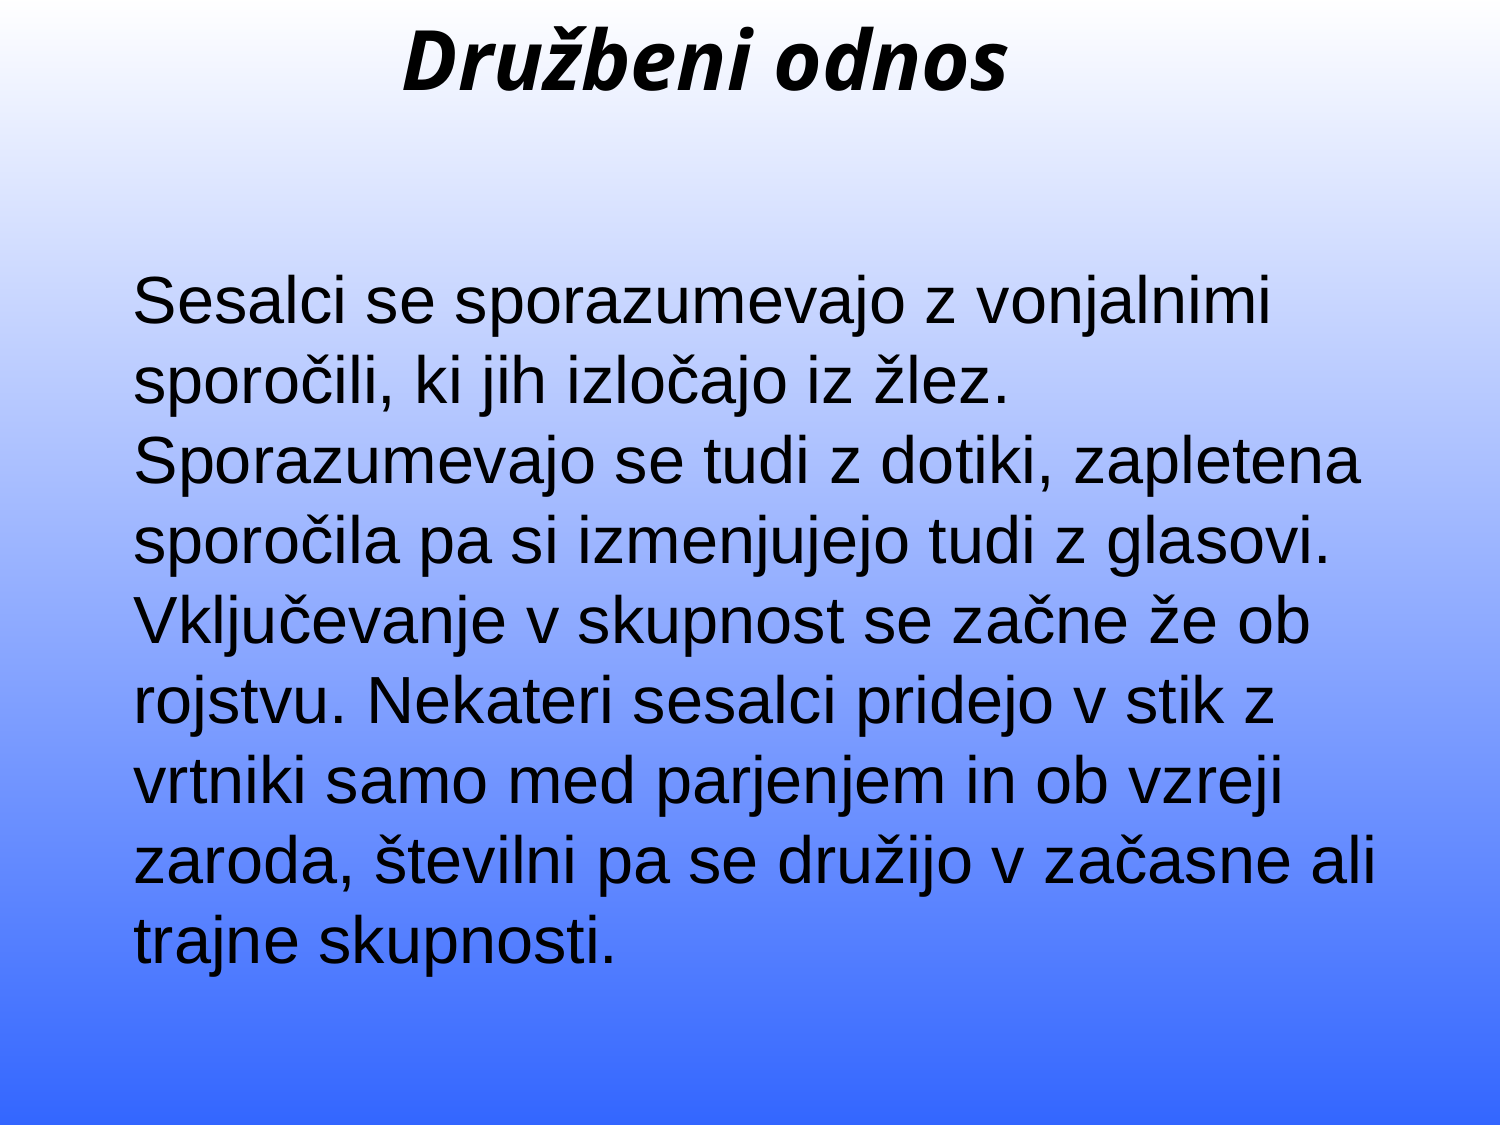

Družbeni odnos
 Sesalci se sporazumevajo z vonjalnimi sporočili, ki jih izločajo iz žlez. Sporazumevajo se tudi z dotiki, zapletena sporočila pa si izmenjujejo tudi z glasovi. Vključevanje v skupnost se začne že ob rojstvu. Nekateri sesalci pridejo v stik z vrtniki samo med parjenjem in ob vzreji zaroda, številni pa se družijo v začasne ali trajne skupnosti.